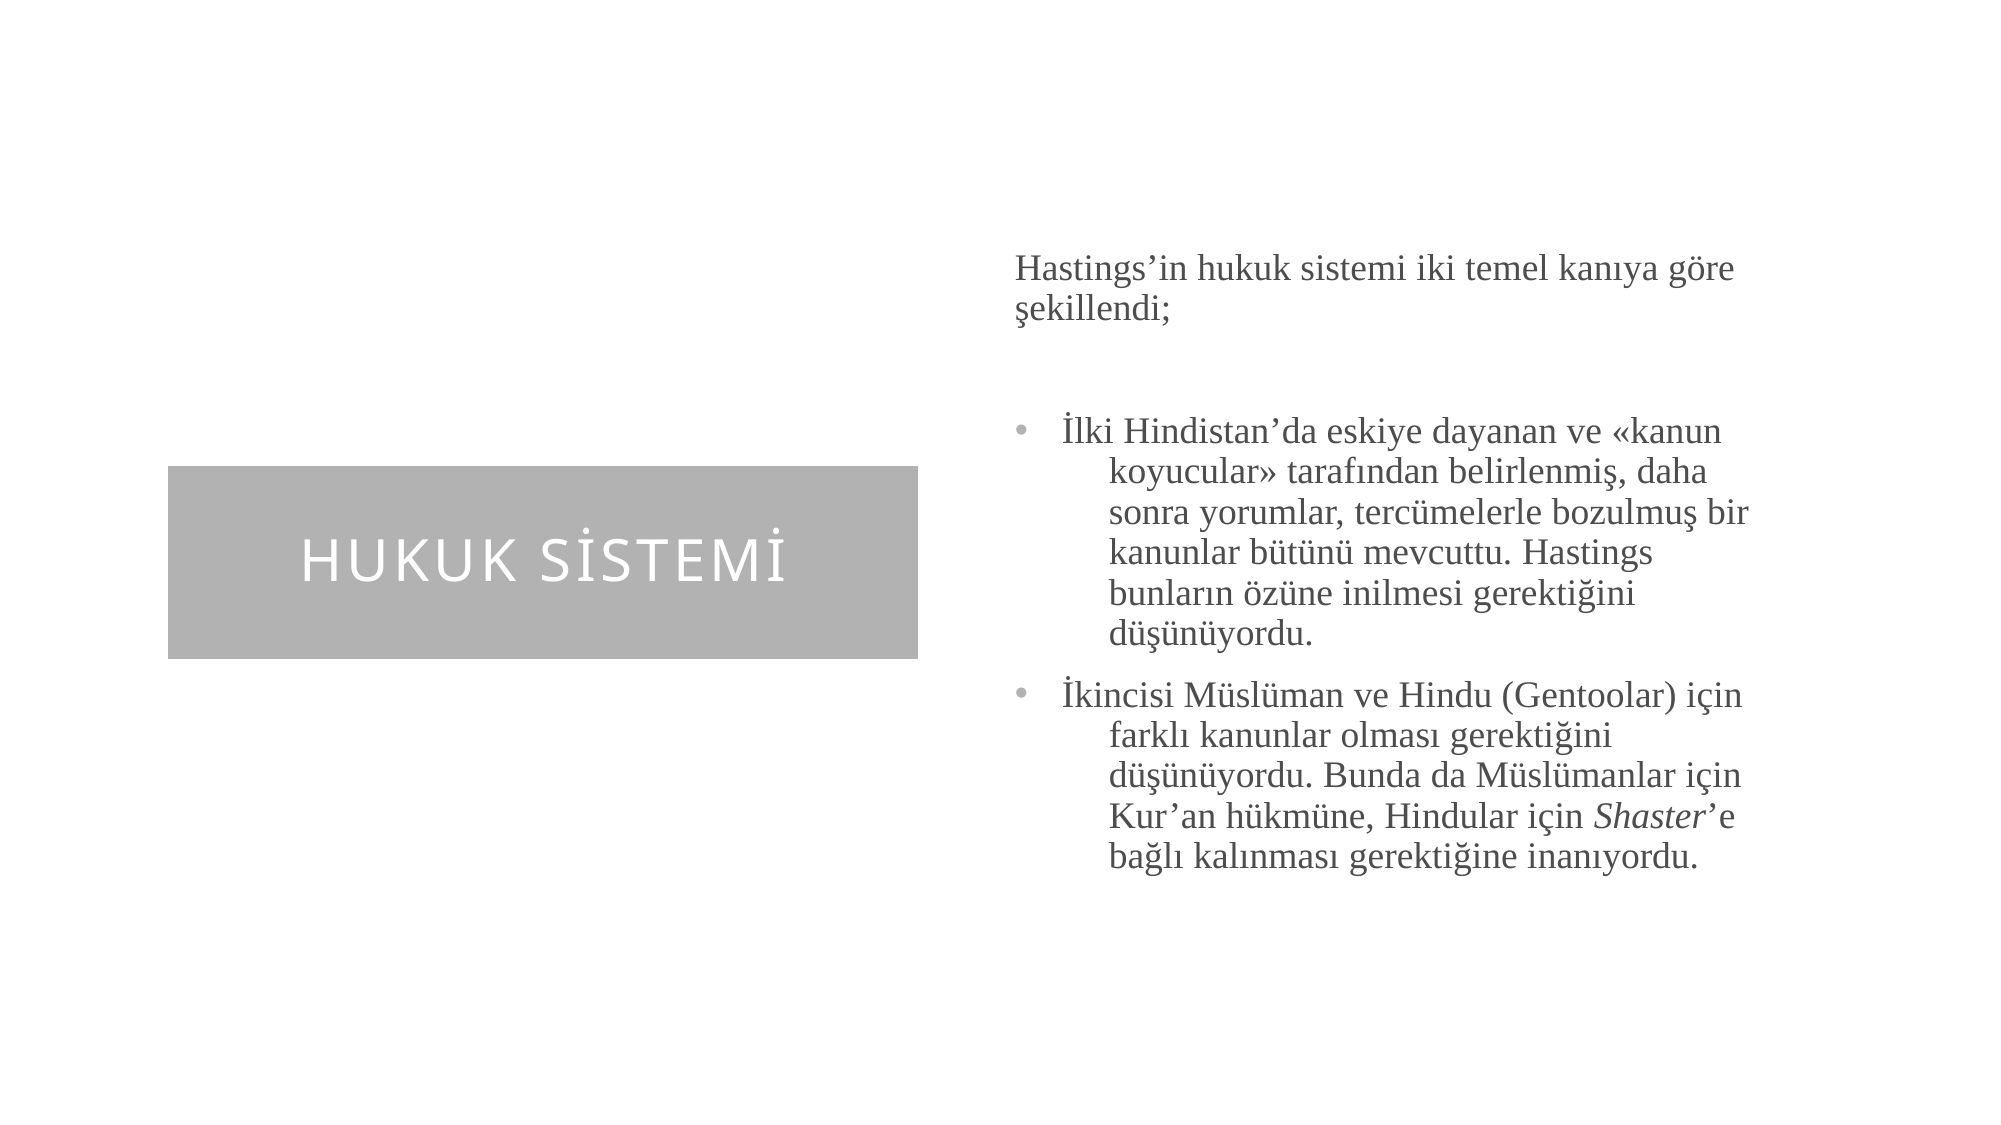

Hastings’in hukuk sistemi iki temel kanıya göre şekillendi;
İlki Hindistan’da eskiye dayanan ve «kanun koyucular» tarafından belirlenmiş, daha sonra yorumlar, tercümelerle bozulmuş bir kanunlar bütünü mevcuttu. Hastings bunların özüne inilmesi gerektiğini düşünüyordu.
İkincisi Müslüman ve Hindu (Gentoolar) için farklı kanunlar olması gerektiğini düşünüyordu. Bunda da Müslümanlar için Kur’an hükmüne, Hindular için Shaster’e bağlı kalınması gerektiğine inanıyordu.
# Hukuk Sistemi